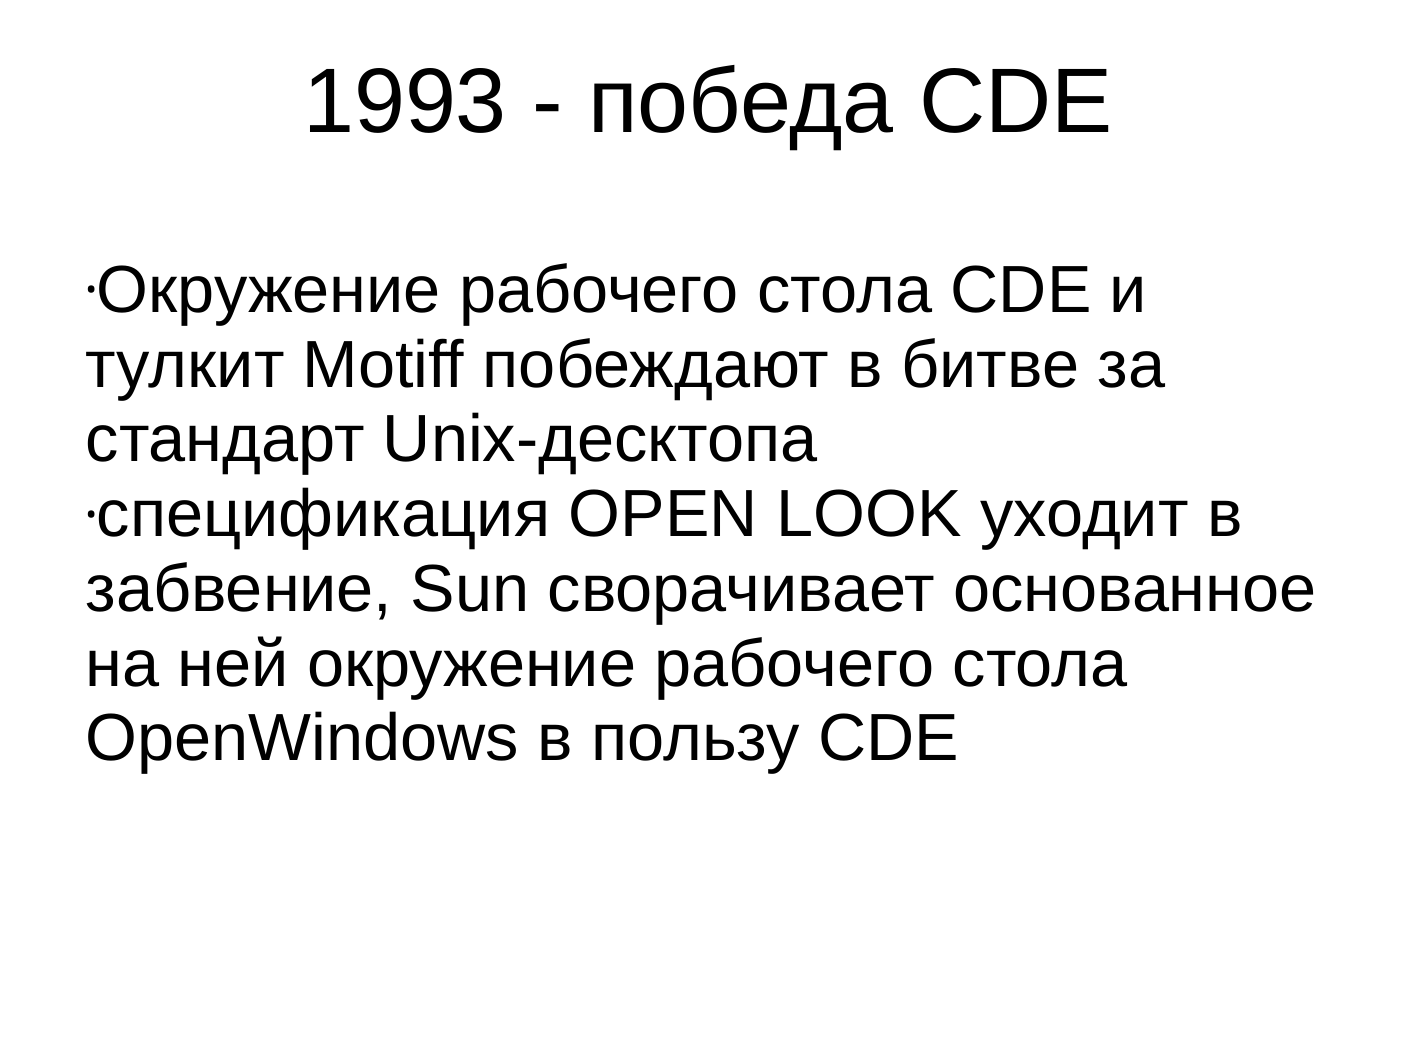

1993 - победа CDE
Окружение рабочего стола CDE и тулкит Motiff побеждают в битве за стандарт Unix-десктопа
спецификация OPEN LOOK уходит в забвение, Sun сворачивает основанное на ней окружение рабочего стола OpenWindows в пользу CDE